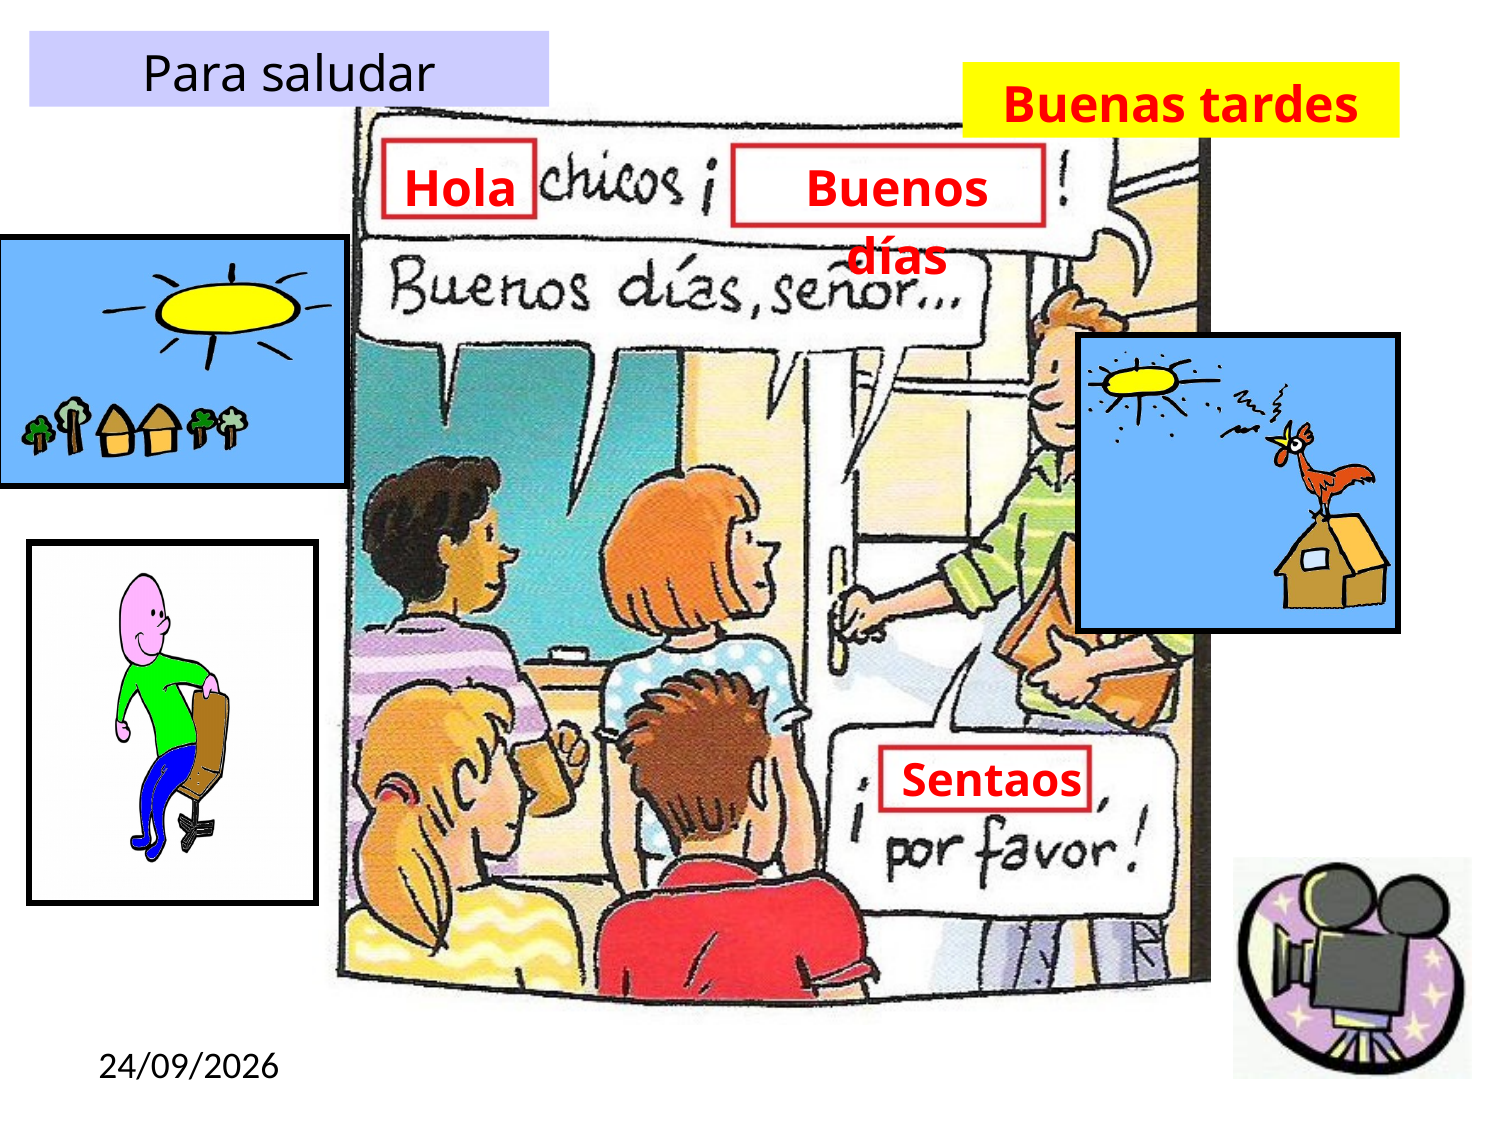

Para saludar
Buenas tardes
Hola
Buenos días
Sentaos